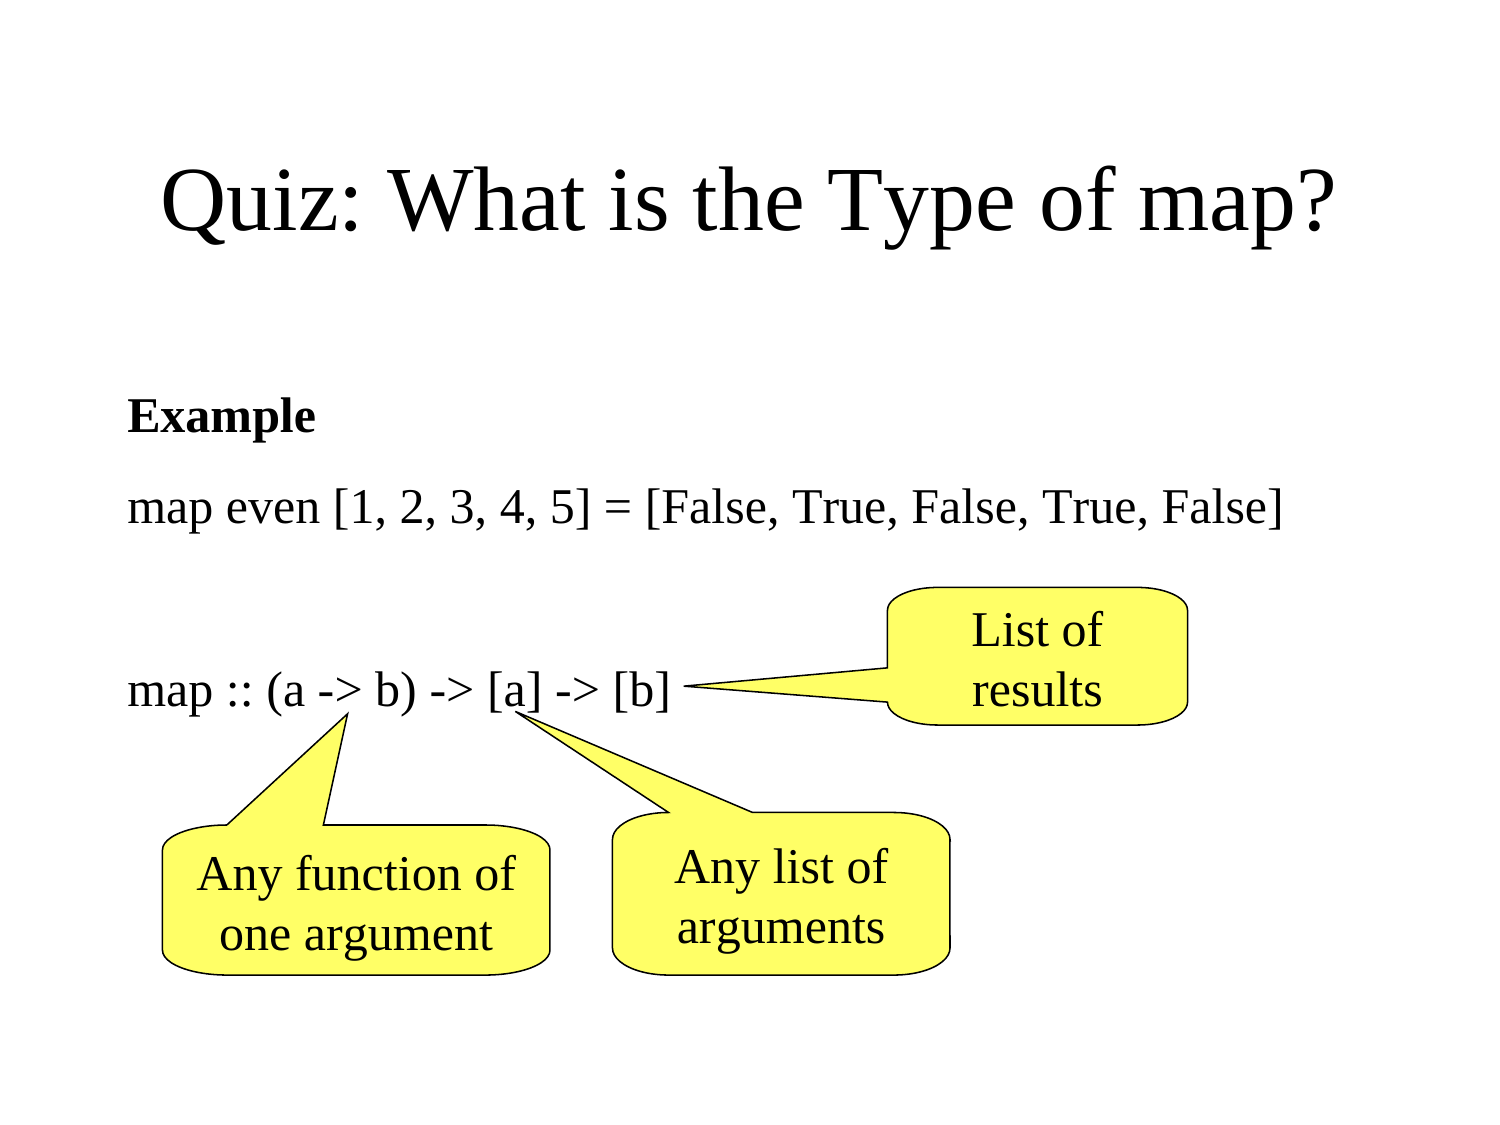

# Quiz: What is the Type of map?
Example
map even [1, 2, 3, 4, 5] = [False, True, False, True, False]
map :: (a -> b) -> [a] -> [b]
List of
results
Any list of
arguments
Any function of
one argument